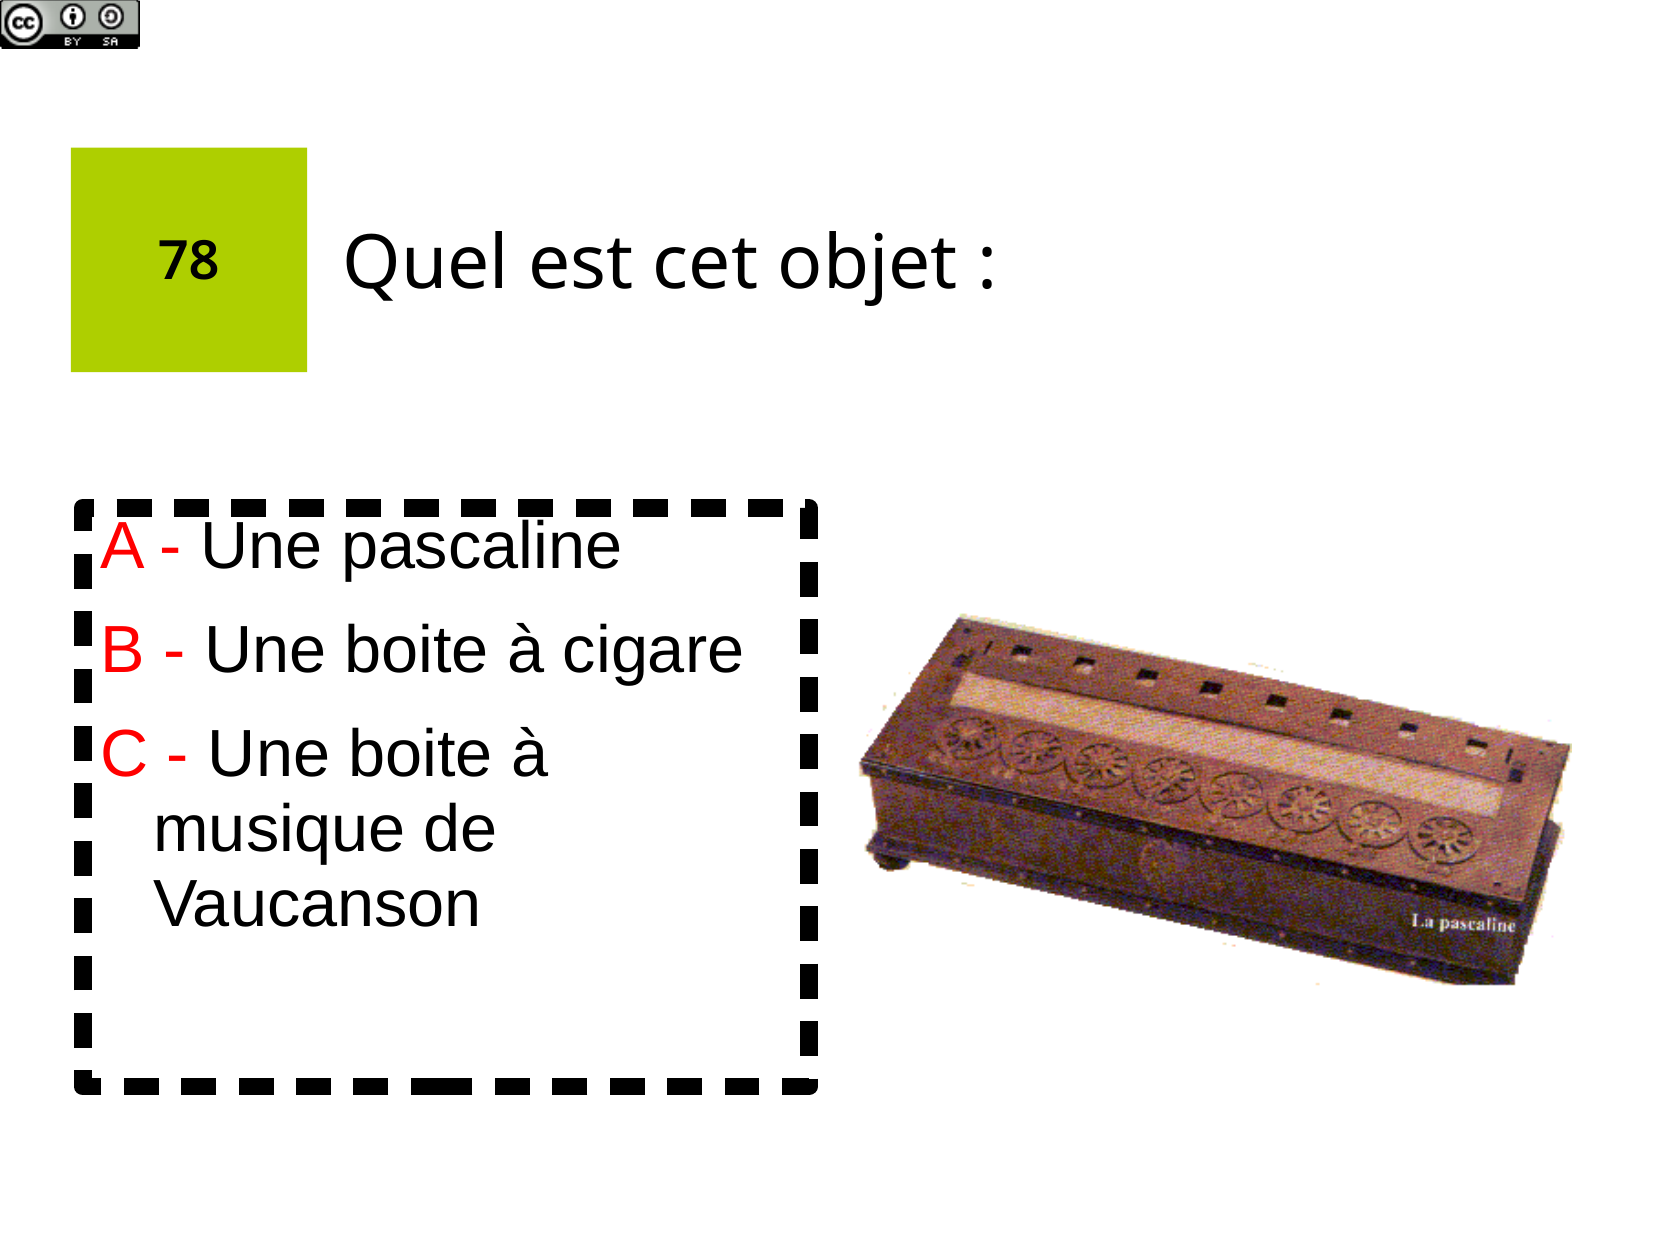

# Quel est cet objet :
78
Une pascaline
Une boite à cigare
Une boite à musique de Vaucanson